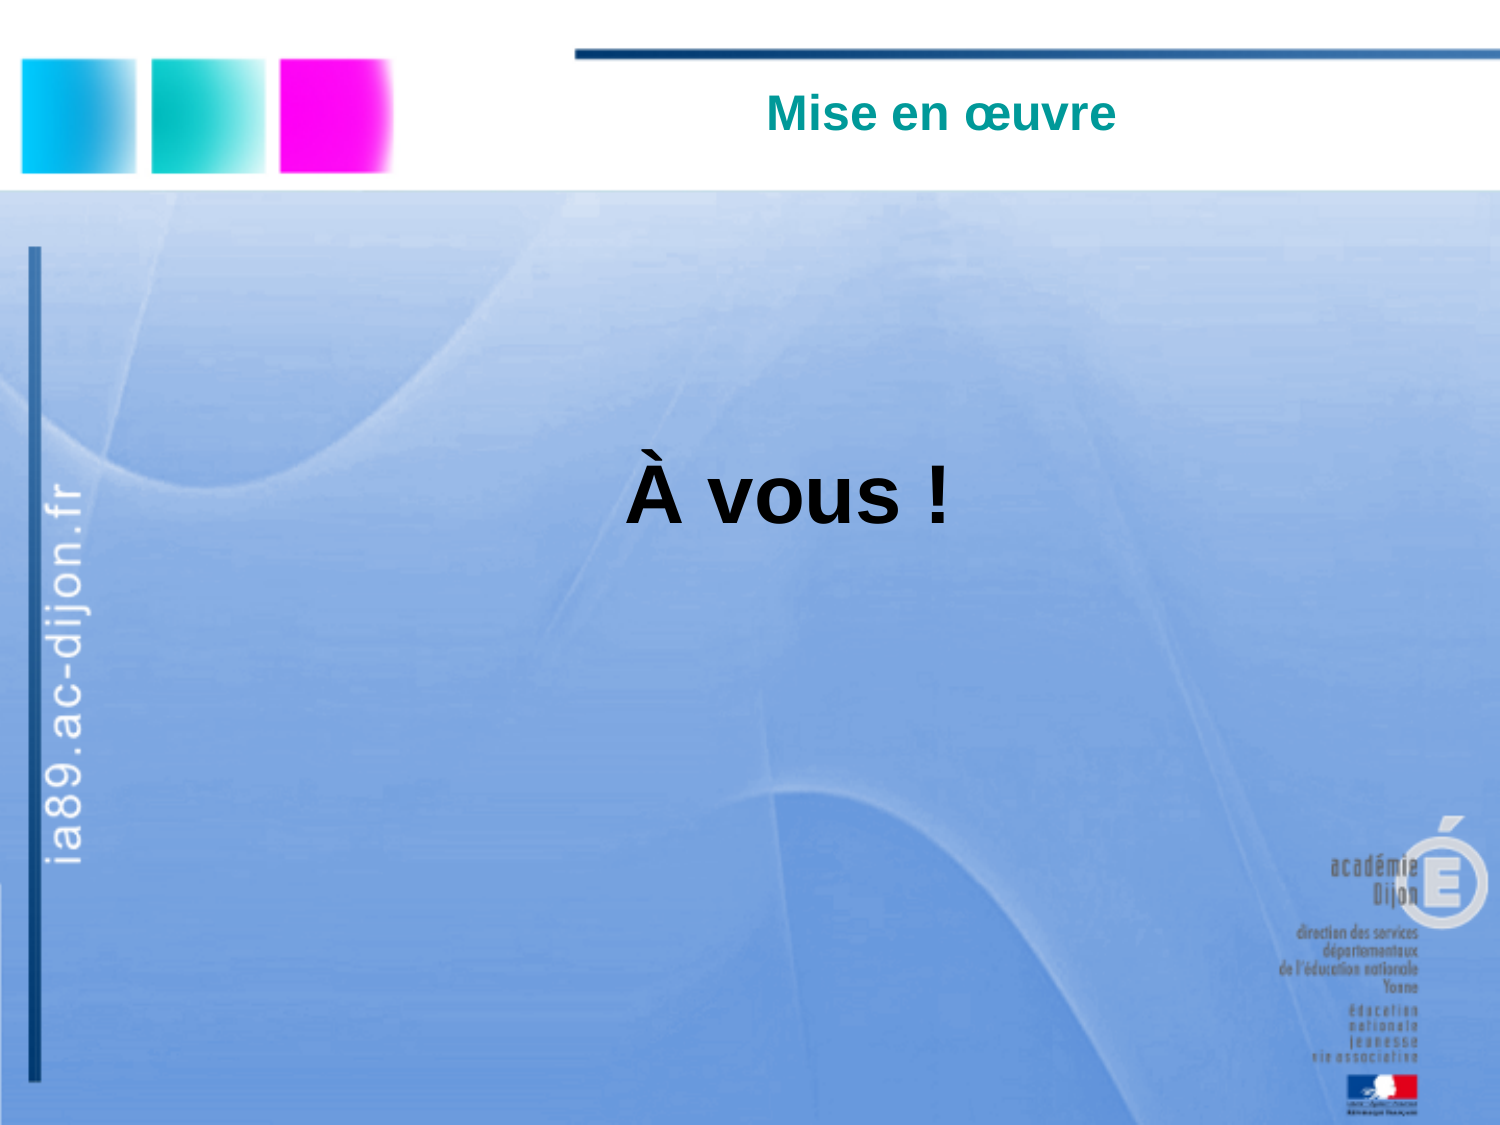

# Mise en œuvre
À vous !